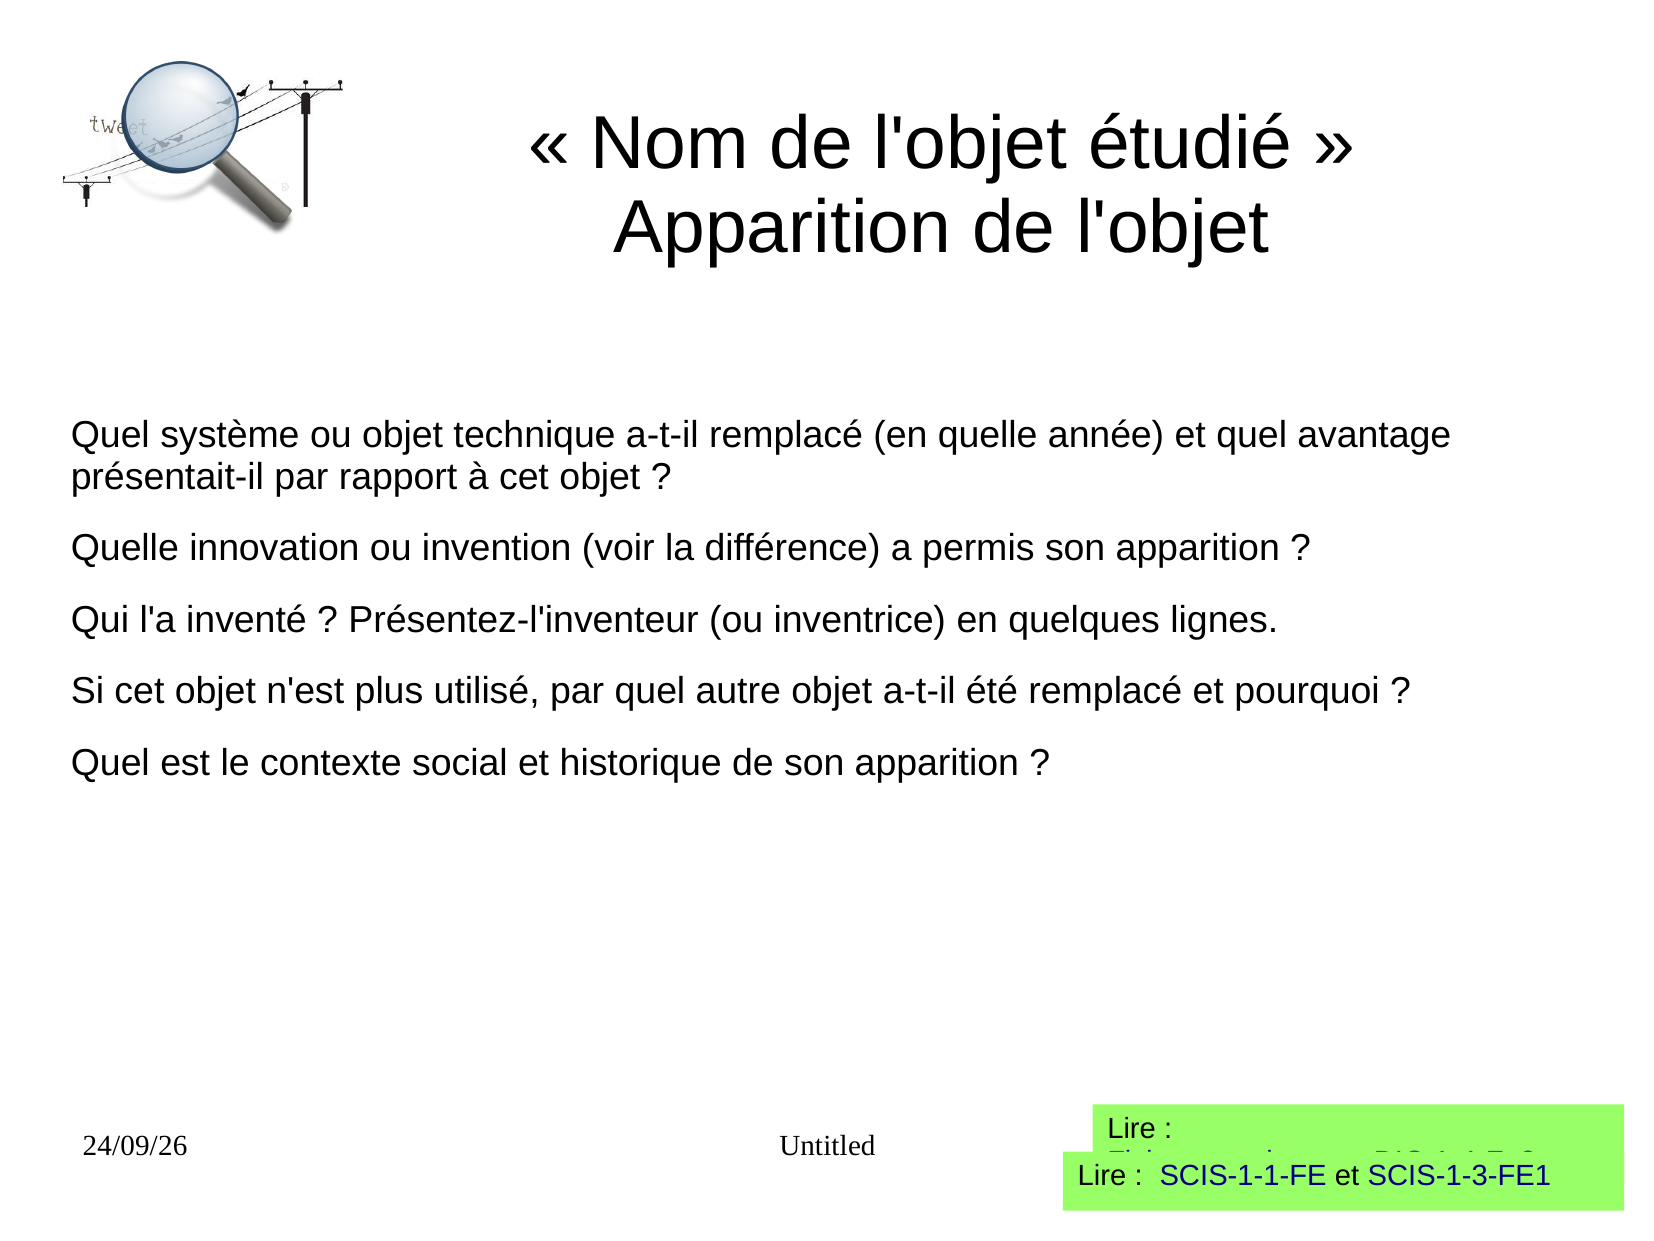

# « Nom de l'objet étudié » Apparition de l'objet
Quel système ou objet technique a-t-il remplacé (en quelle année) et quel avantage présentait-il par rapport à cet objet ?
Quelle innovation ou invention (voir la différence) a permis son apparition ?
Qui l'a inventé ? Présentez-l'inventeur (ou inventrice) en quelques lignes.
Si cet objet n'est plus utilisé, par quel autre objet a-t-il été remplacé et pourquoi ?
Quel est le contexte social et historique de son apparition ?
Lire : Fiche connaissance DIC-1-4-Fe2
7
Lire : SCIS-1-1-FE et SCIS-1-3-FE1